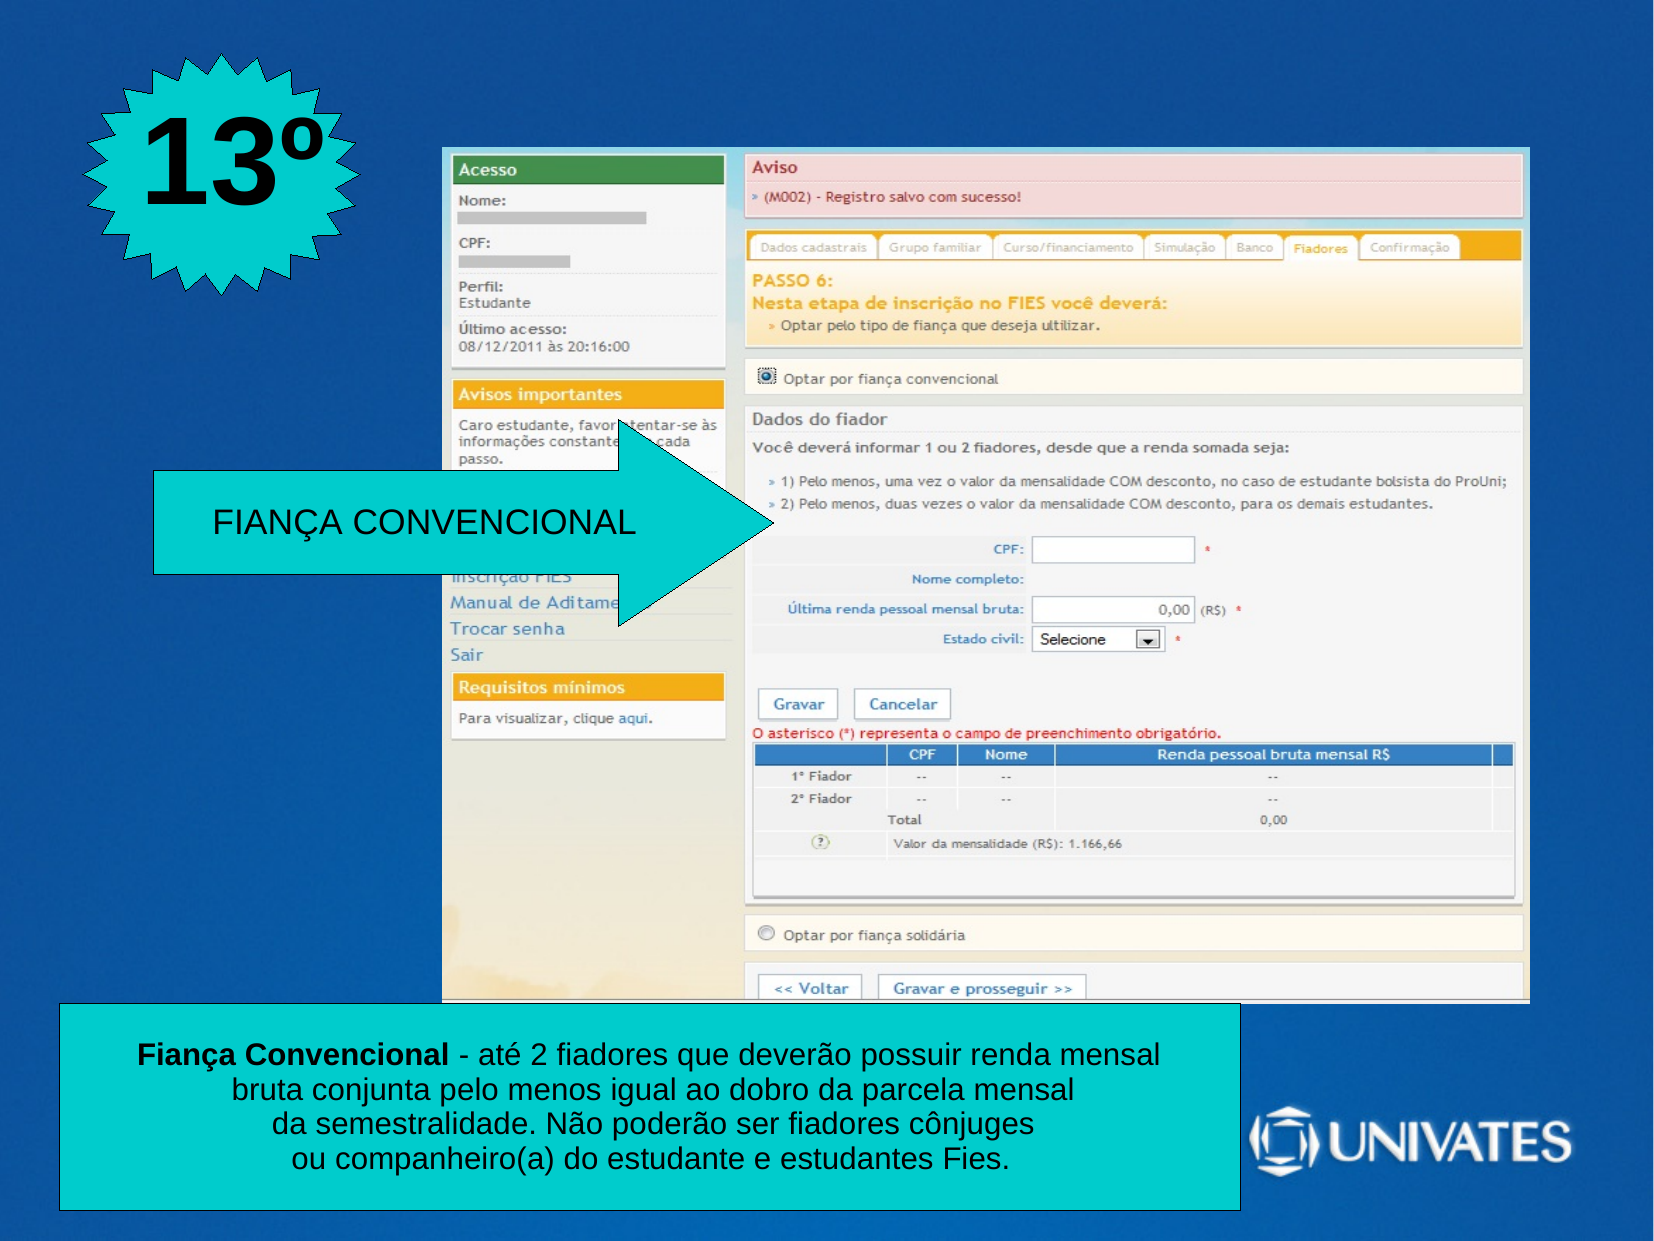

# 13º
FIANÇA CONVENCIONAL
Fiança Convencional - até 2 fiadores que deverão possuir renda mensal
 bruta conjunta pelo menos igual ao dobro da parcela mensal
 da semestralidade. Não poderão ser fiadores cônjuges
 ou companheiro(a) do estudante e estudantes Fies.